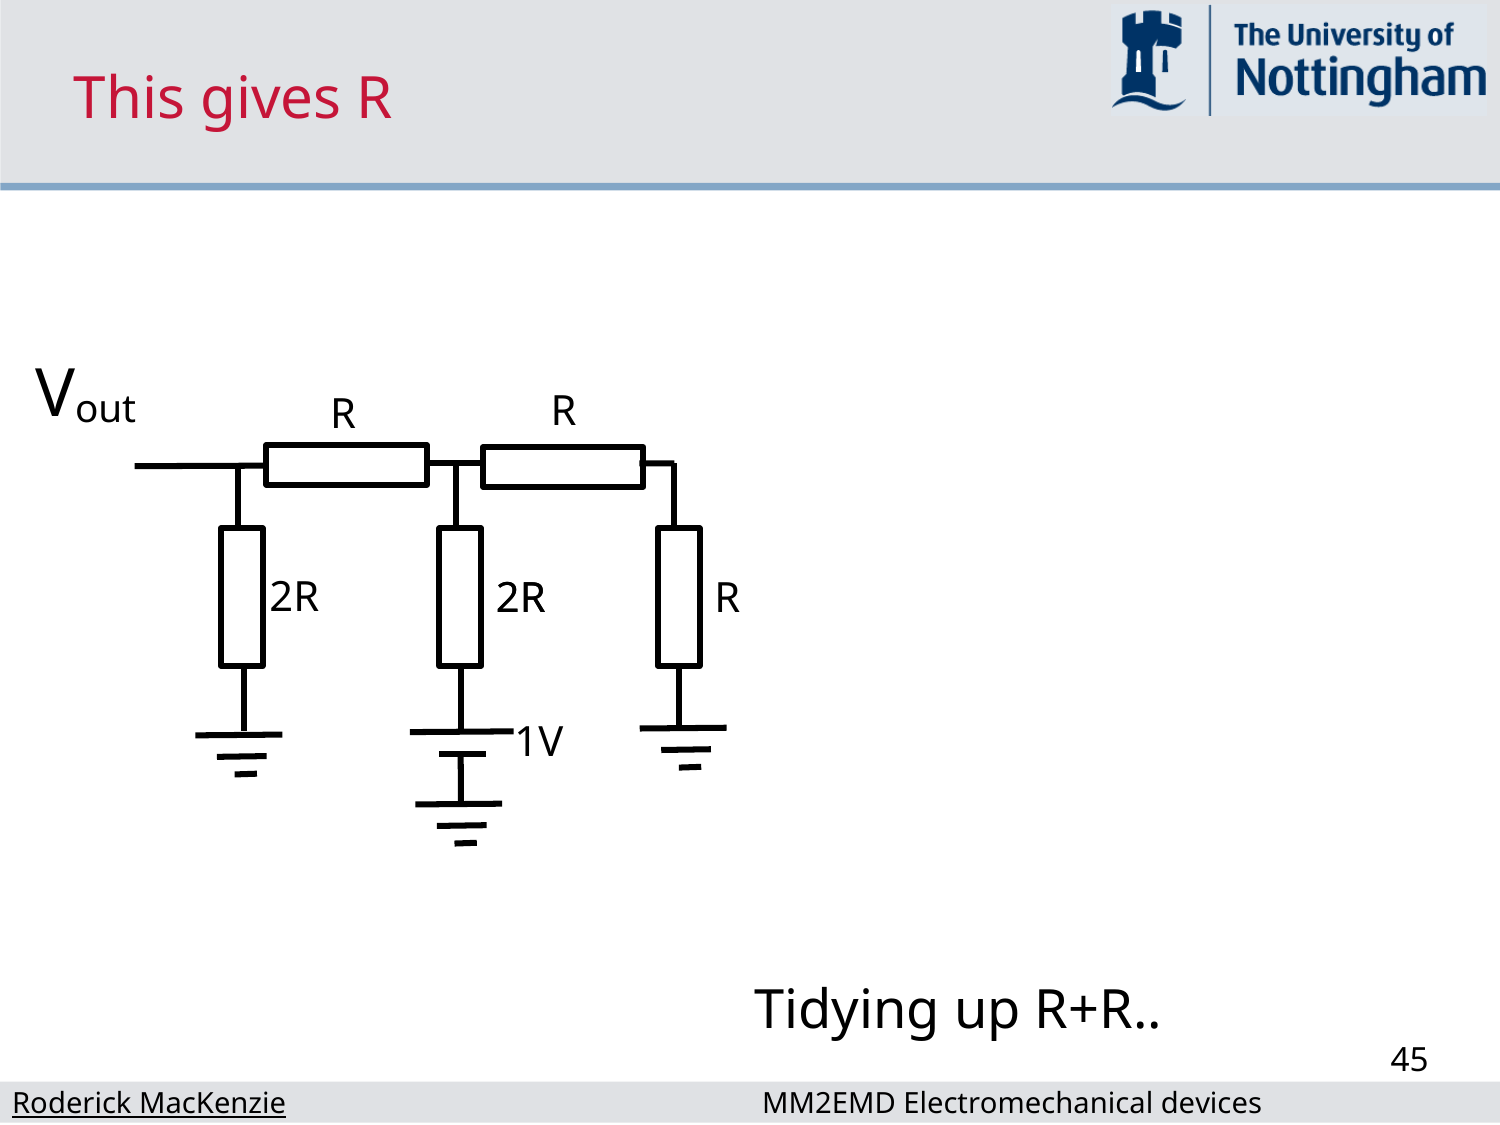

# This gives R
Vout
R
R
2R
2R
R
2R
1V
Tidying up R+R..